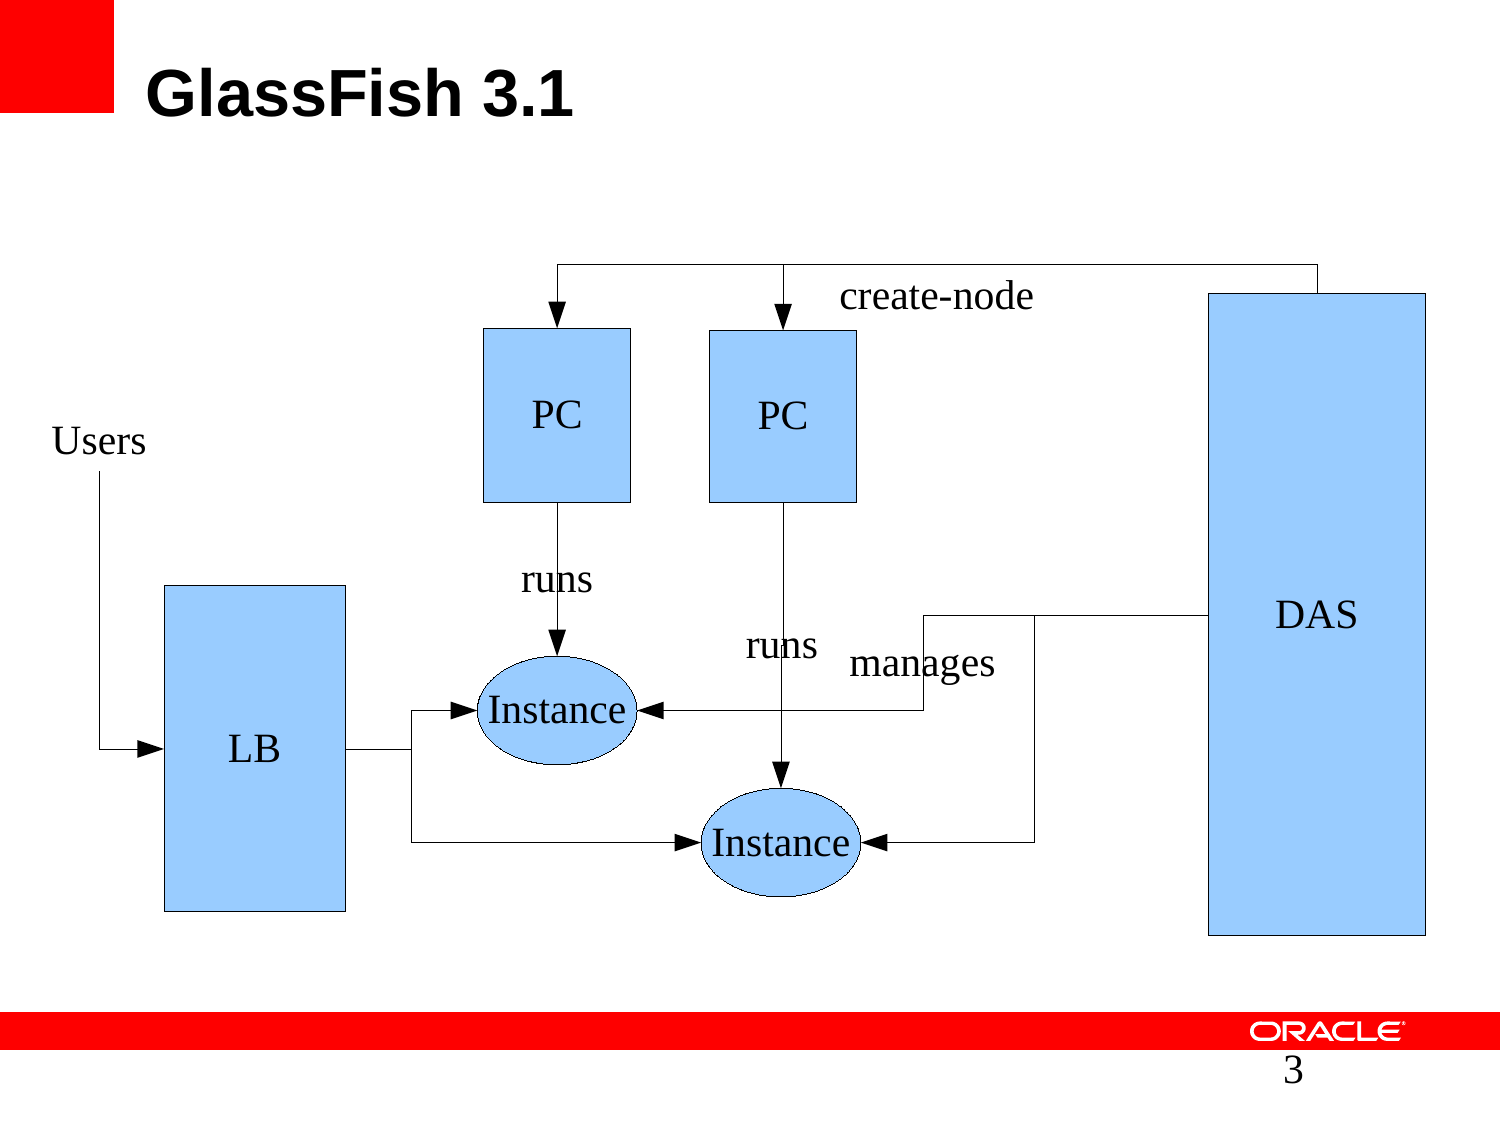

# GlassFish 3.1
DAS
PC
PC
Users
LB
Instance
Instance
3